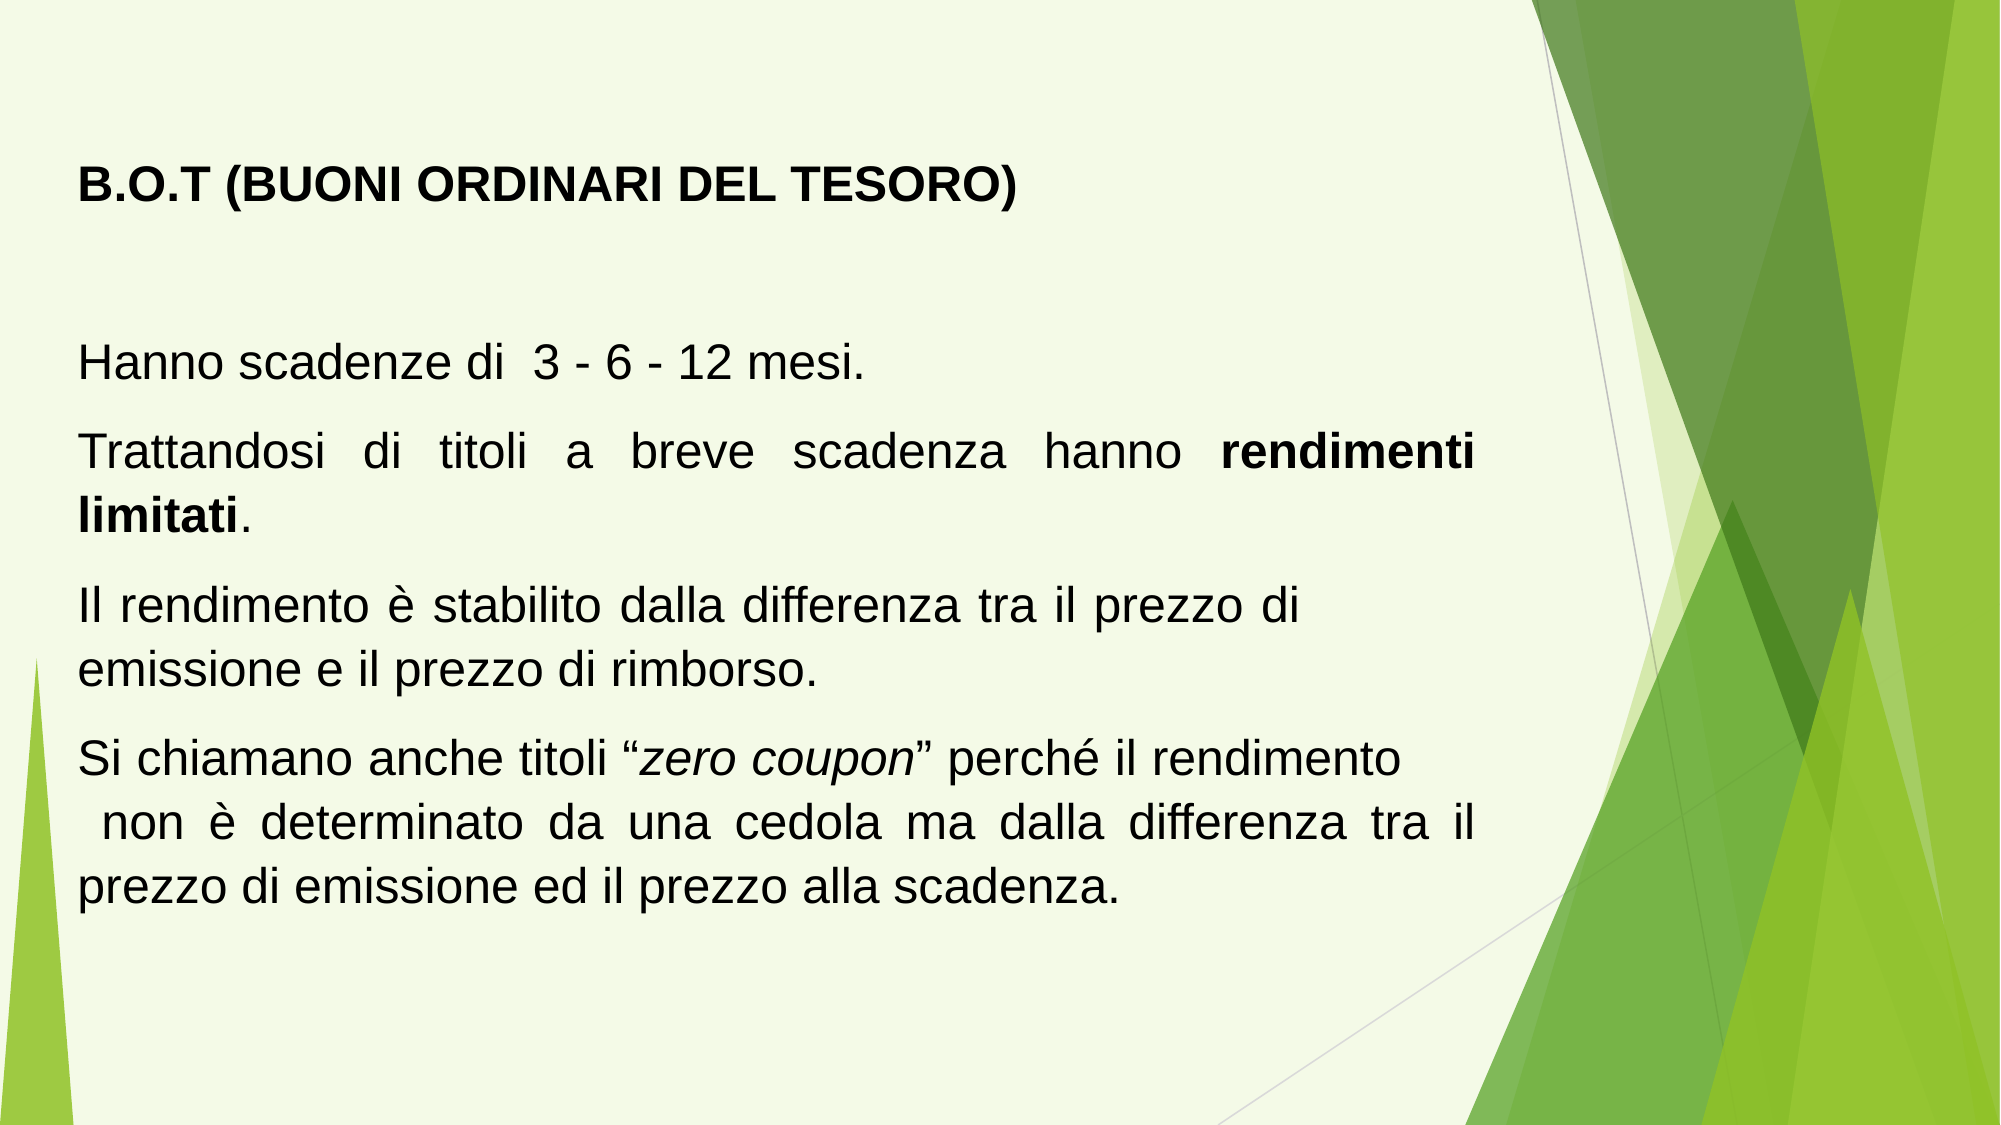

B.O.T (BUONI ORDINARI DEL TESORO)
Hanno scadenze di 3 - 6 - 12 mesi.
Trattandosi di titoli a breve scadenza hanno rendimenti limitati.
Il rendimento è stabilito dalla differenza tra il prezzo di emissione e il prezzo di rimborso.
Si chiamano anche titoli “zero coupon” perché il rendimento non è determinato da una cedola ma dalla differenza tra il prezzo di emissione ed il prezzo alla scadenza.